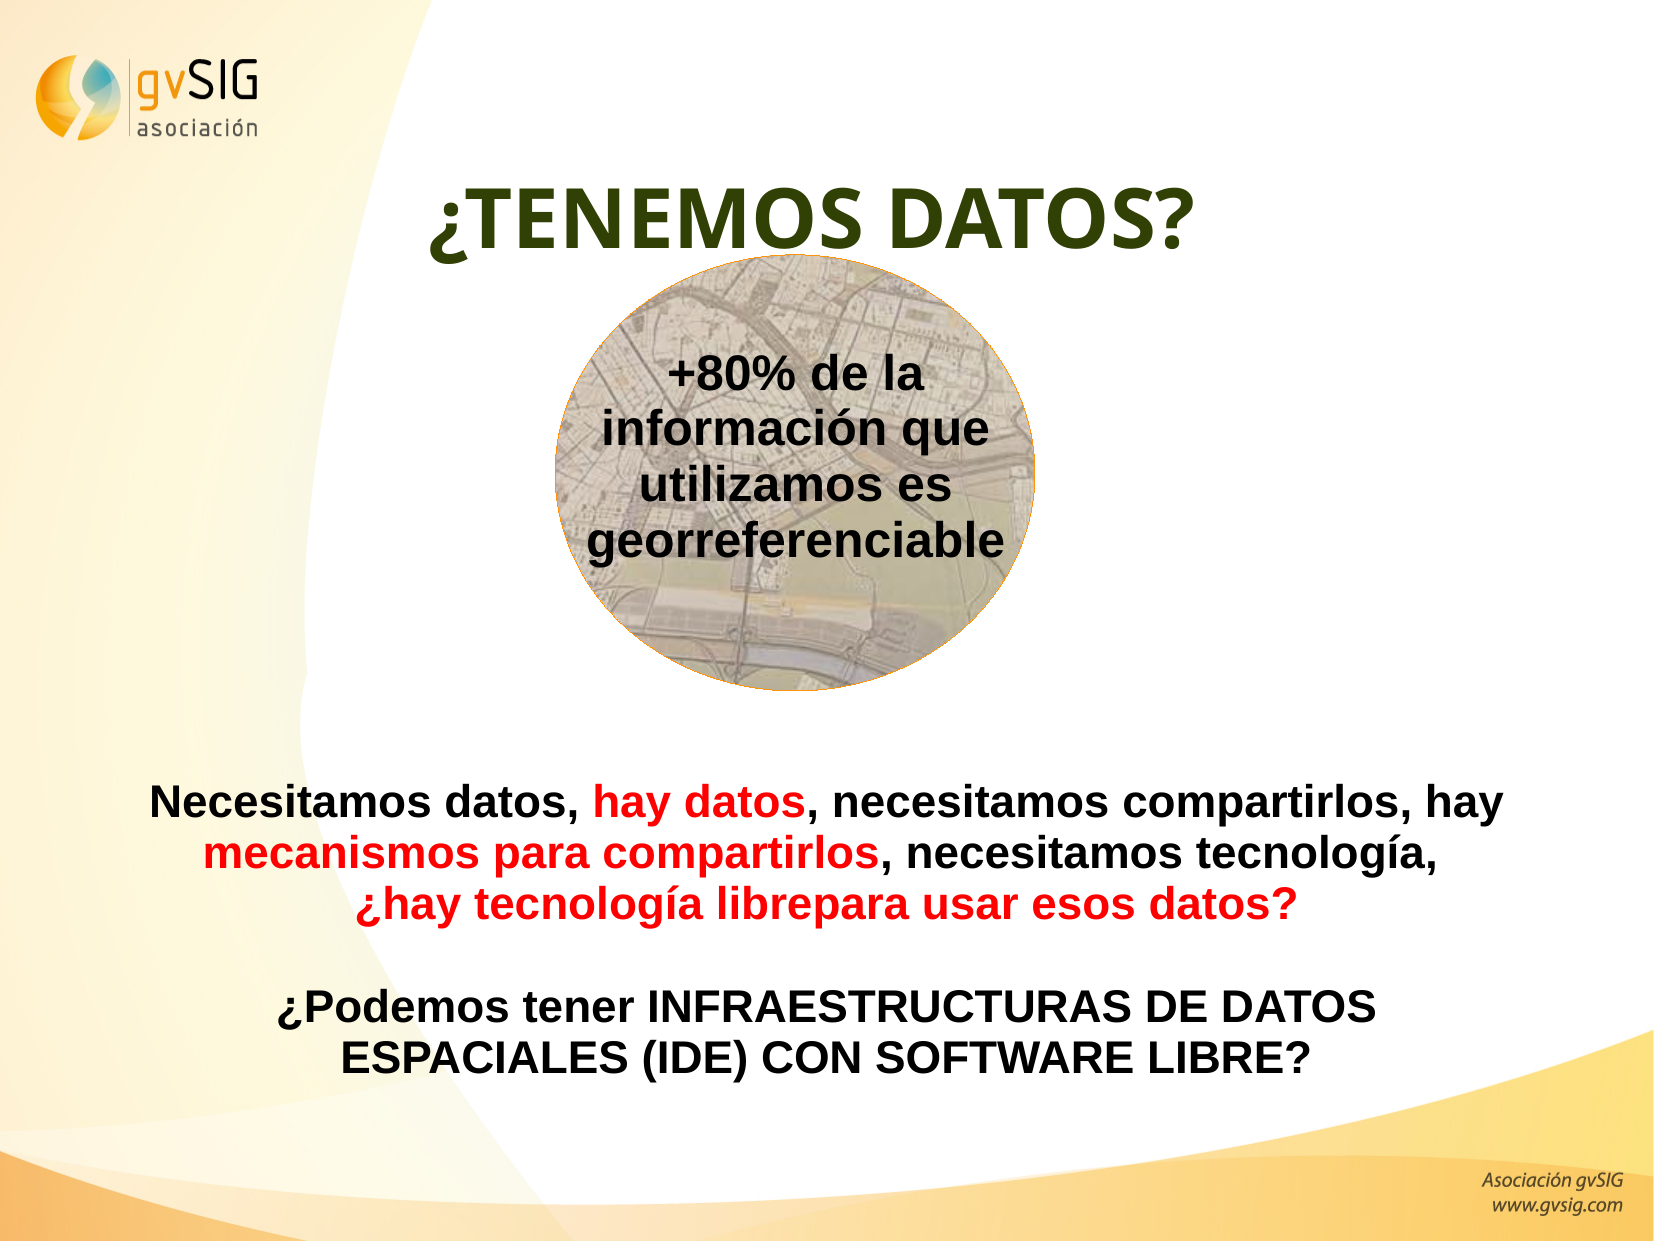

# ¿TENEMOS DATOS?
+80% de la información que utilizamos es georreferenciable
Necesitamos datos, hay datos, necesitamos compartirlos, hay mecanismos para compartirlos, necesitamos tecnología,
¿hay tecnología librepara usar esos datos?
¿Podemos tener INFRAESTRUCTURAS DE DATOS ESPACIALES (IDE) CON SOFTWARE LIBRE?